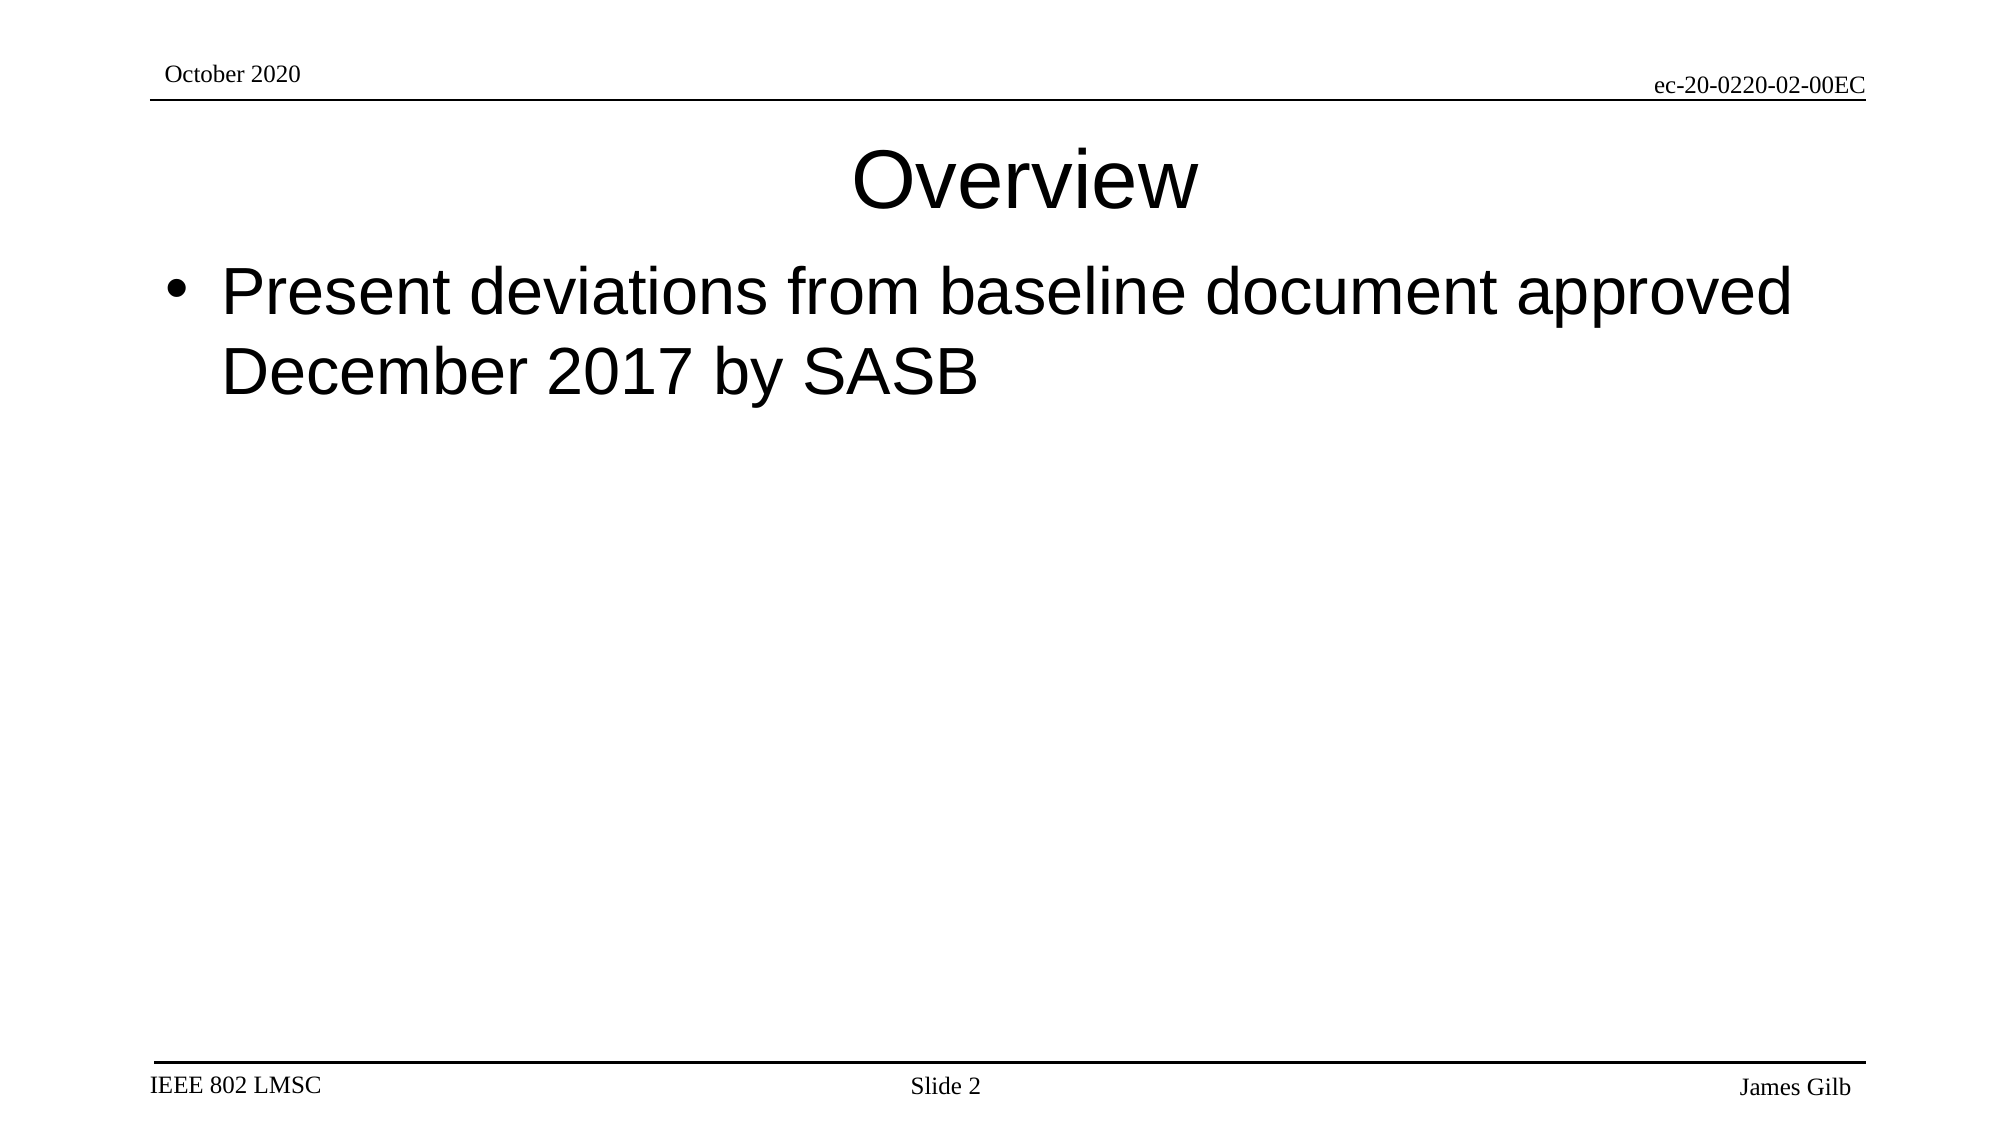

# Overview
Present deviations from baseline document approved December 2017 by SASB
2